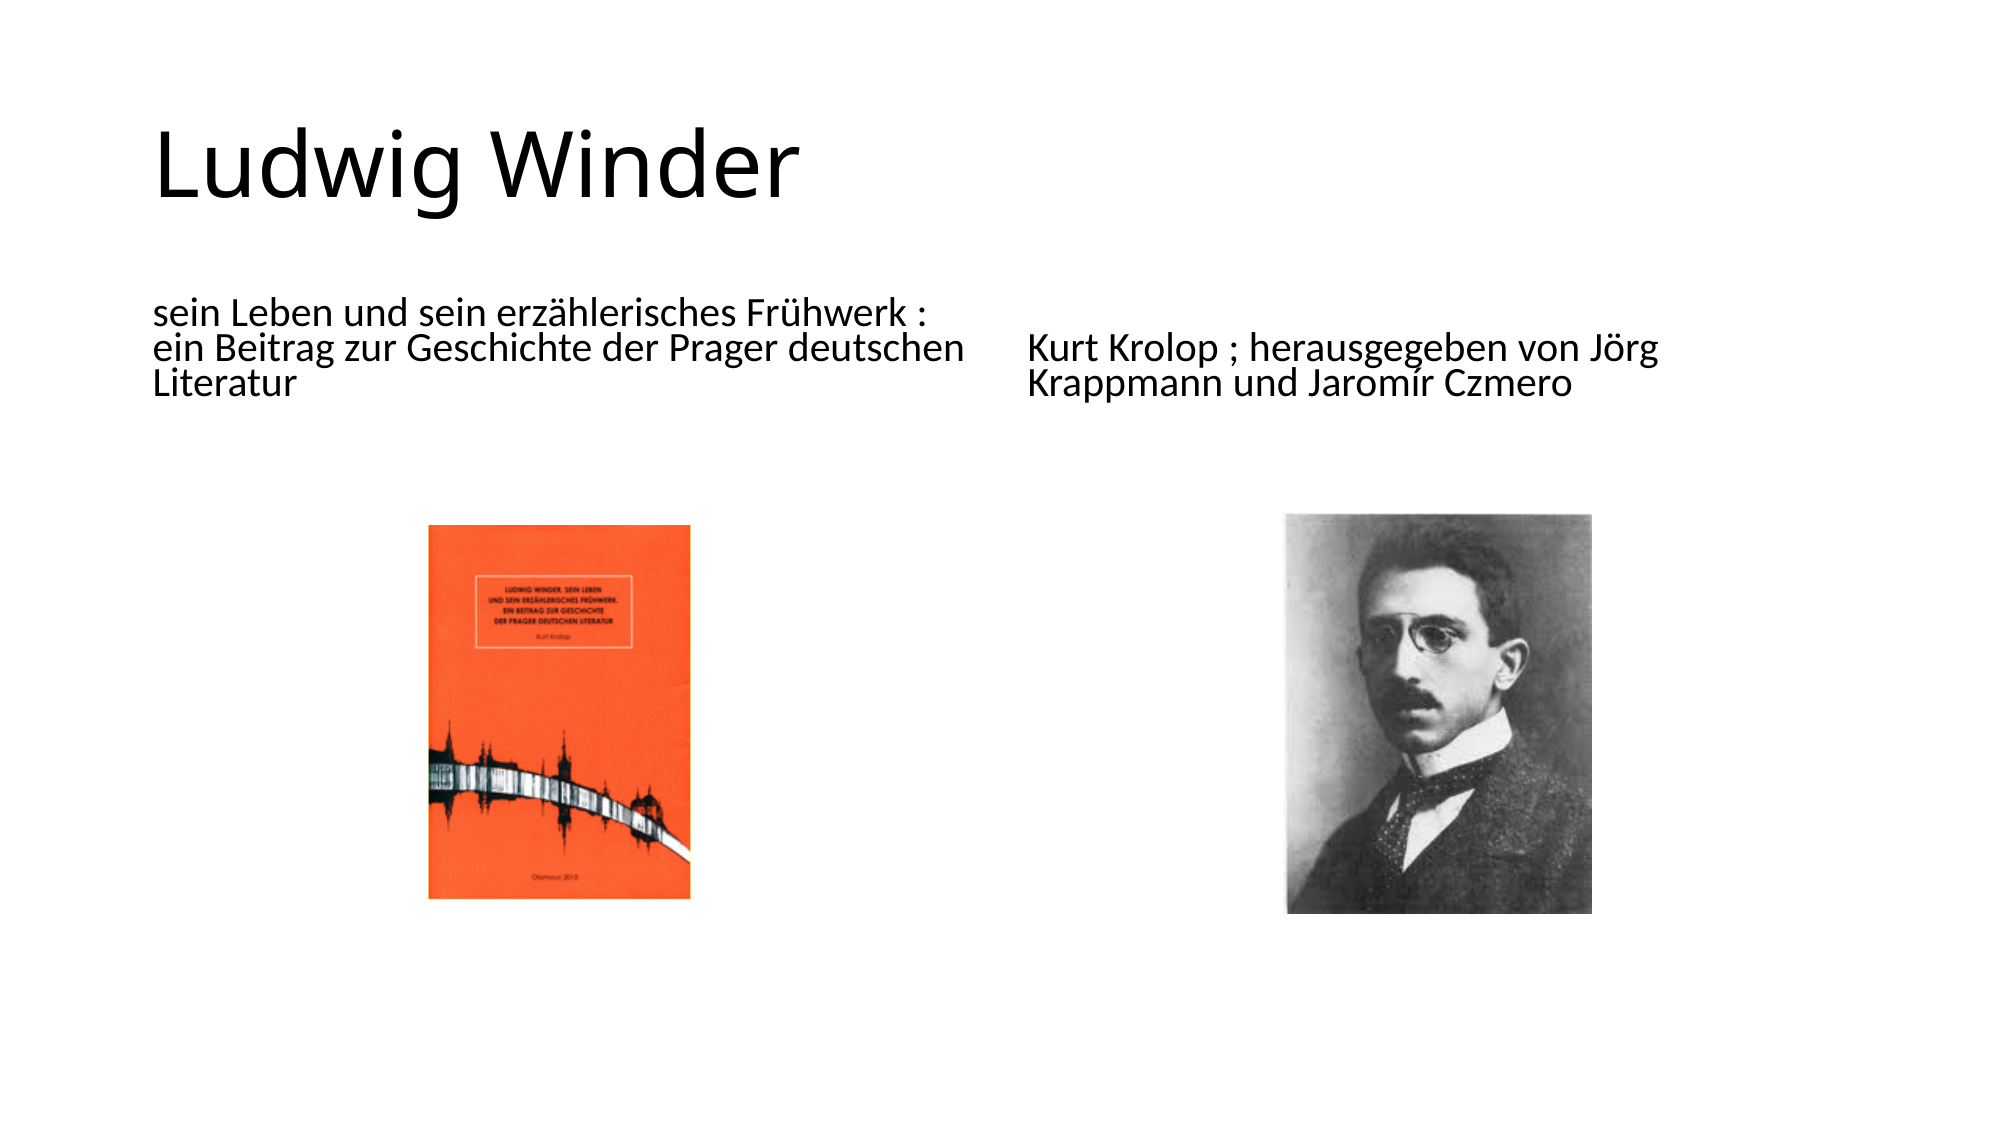

# Ludwig Winder
sein Leben und sein erzählerisches Frühwerk : ein Beitrag zur Geschichte der Prager deutschen Literatur
Kurt Krolop ; herausgegeben von Jörg Krappmann und Jaromír Czmero